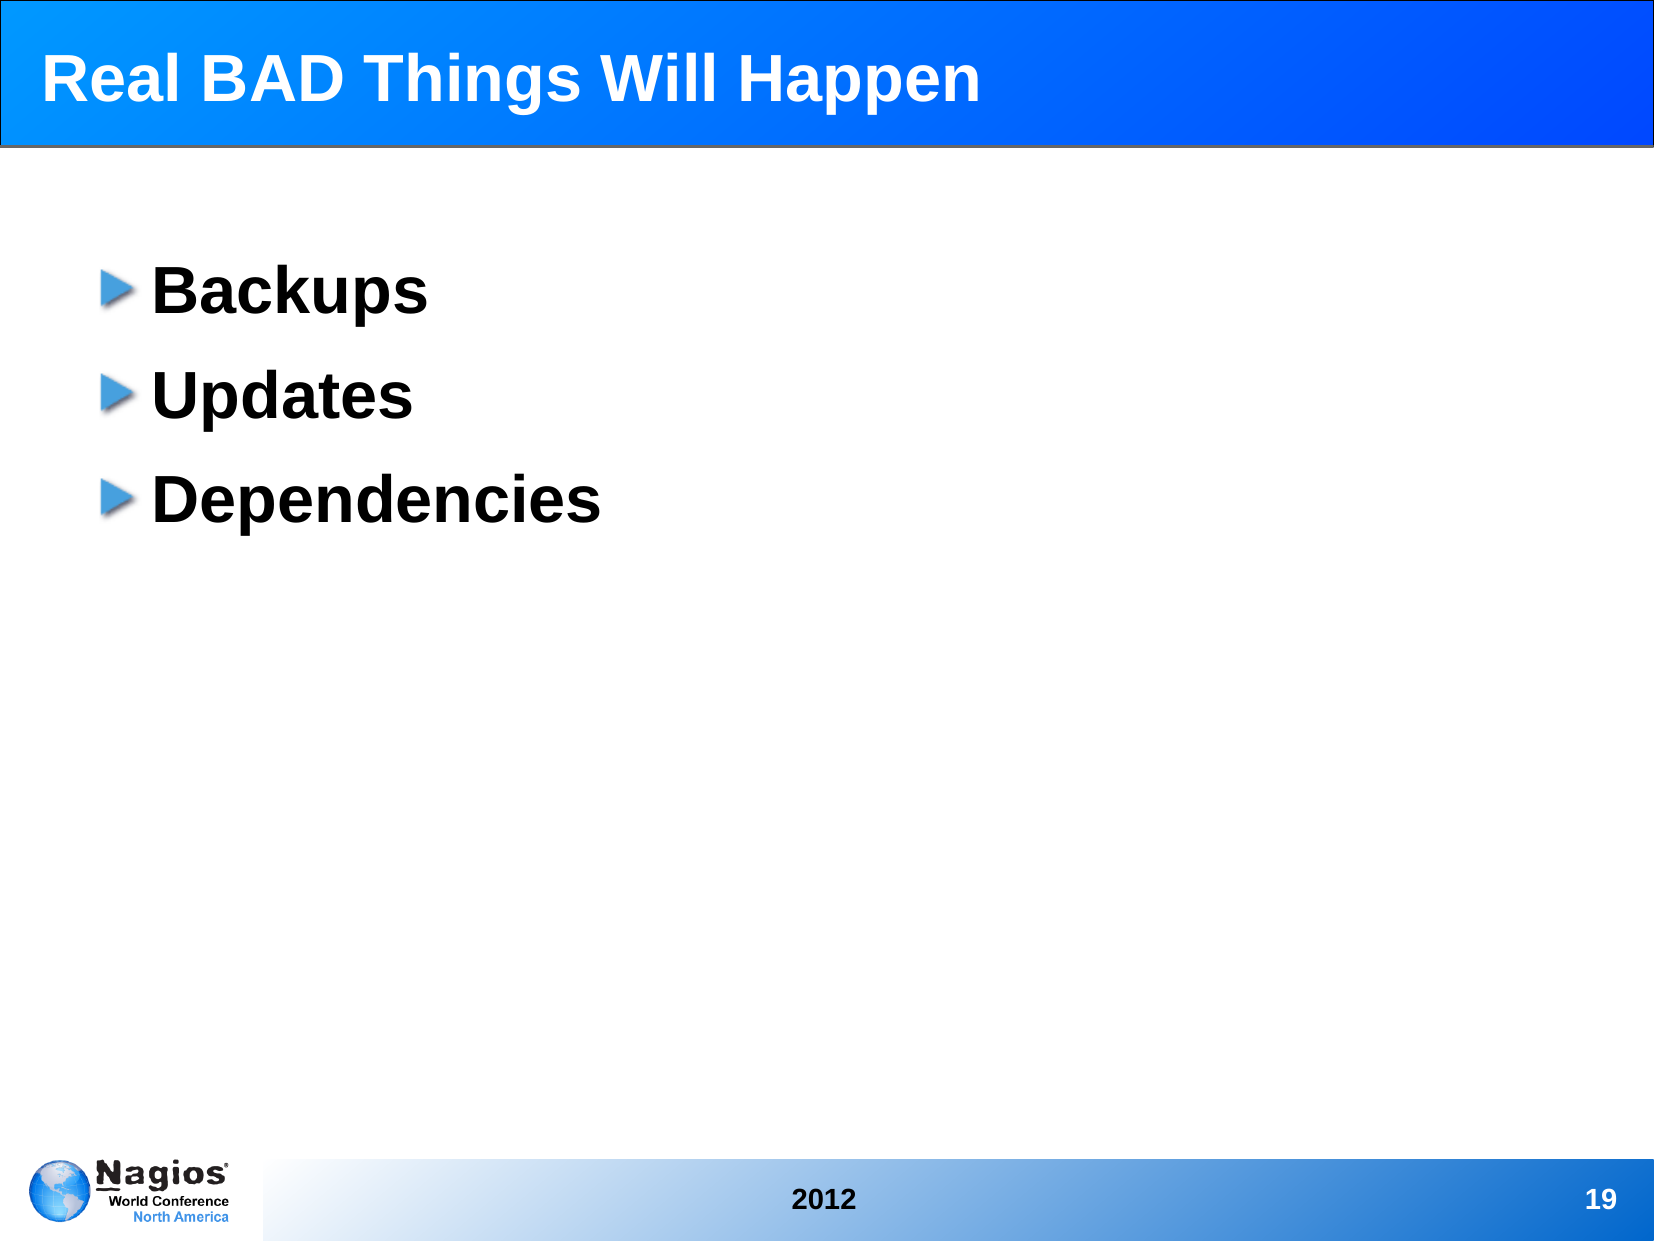

# Real BAD Things Will Happen
Backups
Updates
Dependencies
2011
19